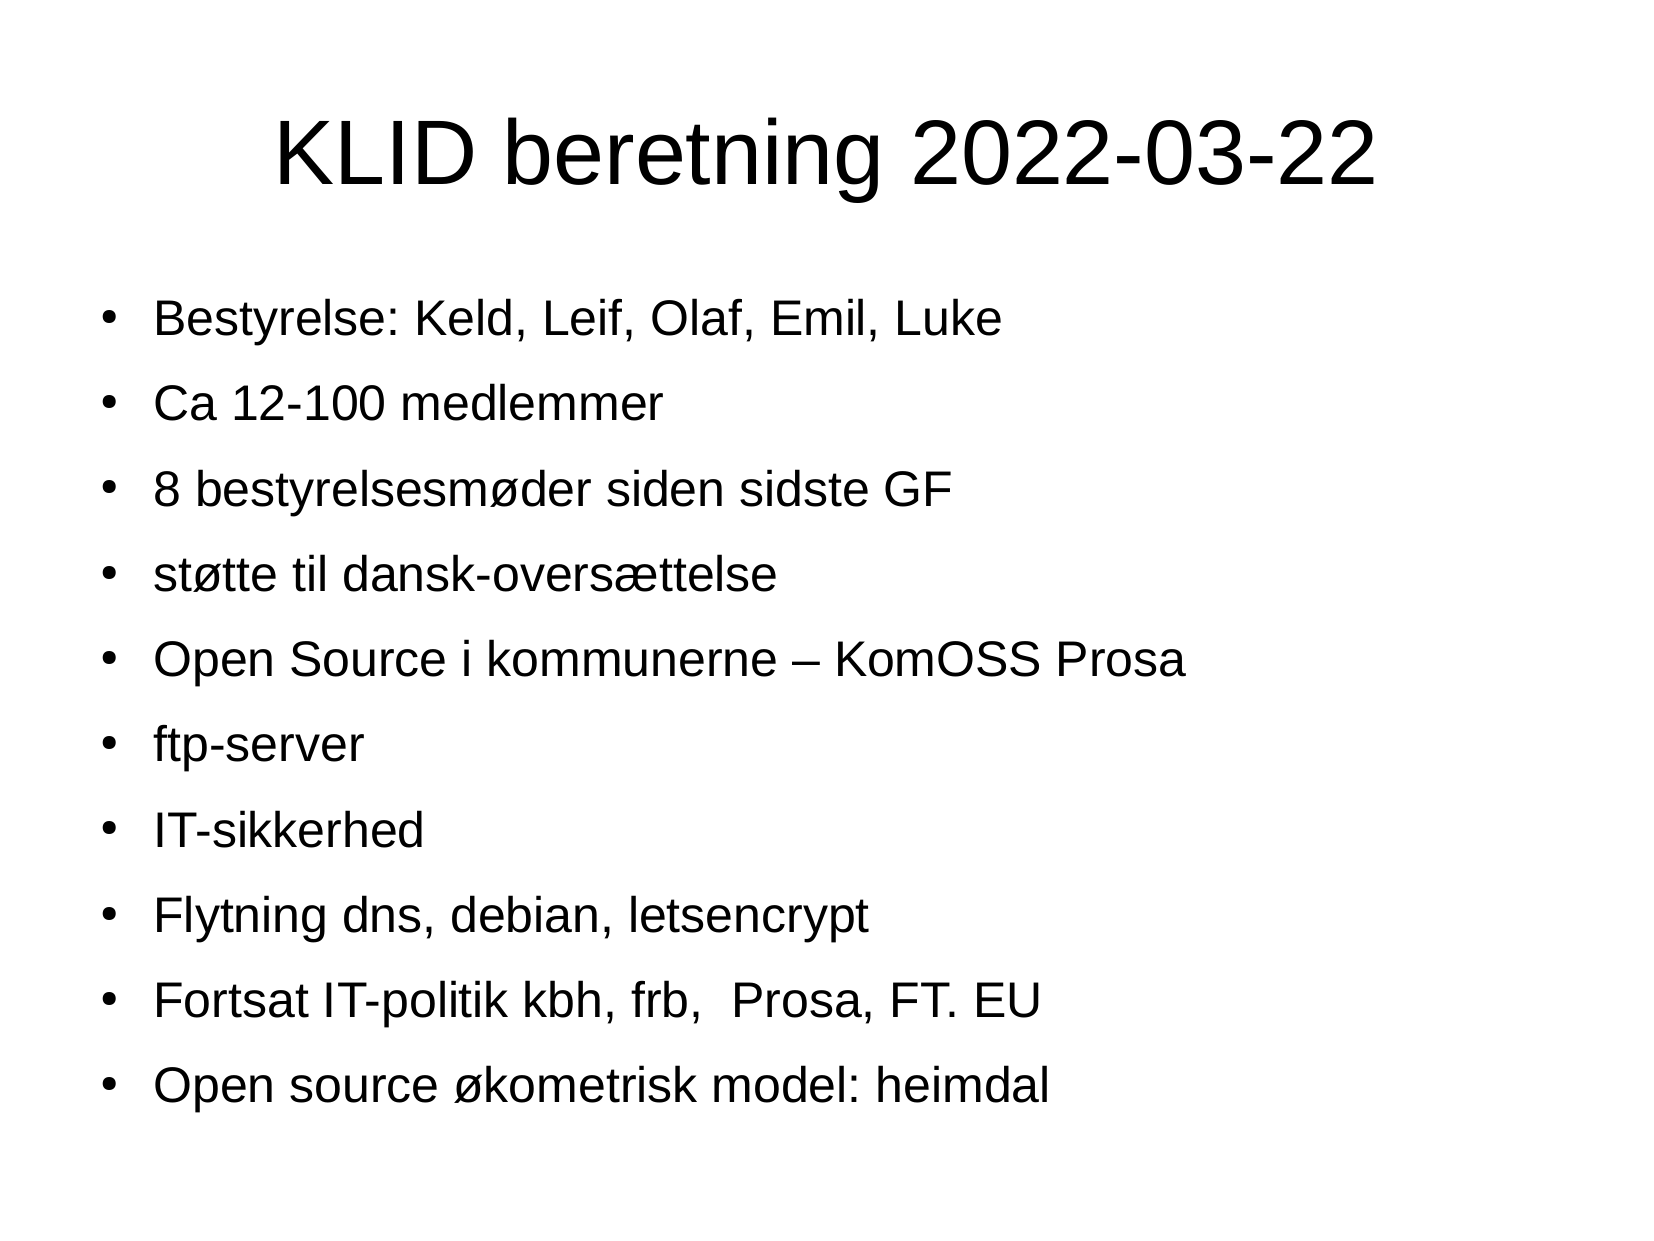

# KLID beretning 2022-03-22
Bestyrelse: Keld, Leif, Olaf, Emil, Luke
Ca 12-100 medlemmer
8 bestyrelsesmøder siden sidste GF
støtte til dansk-oversættelse
Open Source i kommunerne – KomOSS Prosa
ftp-server
IT-sikkerhed
Flytning dns, debian, letsencrypt
Fortsat IT-politik kbh, frb, Prosa, FT. EU
Open source økometrisk model: heimdal